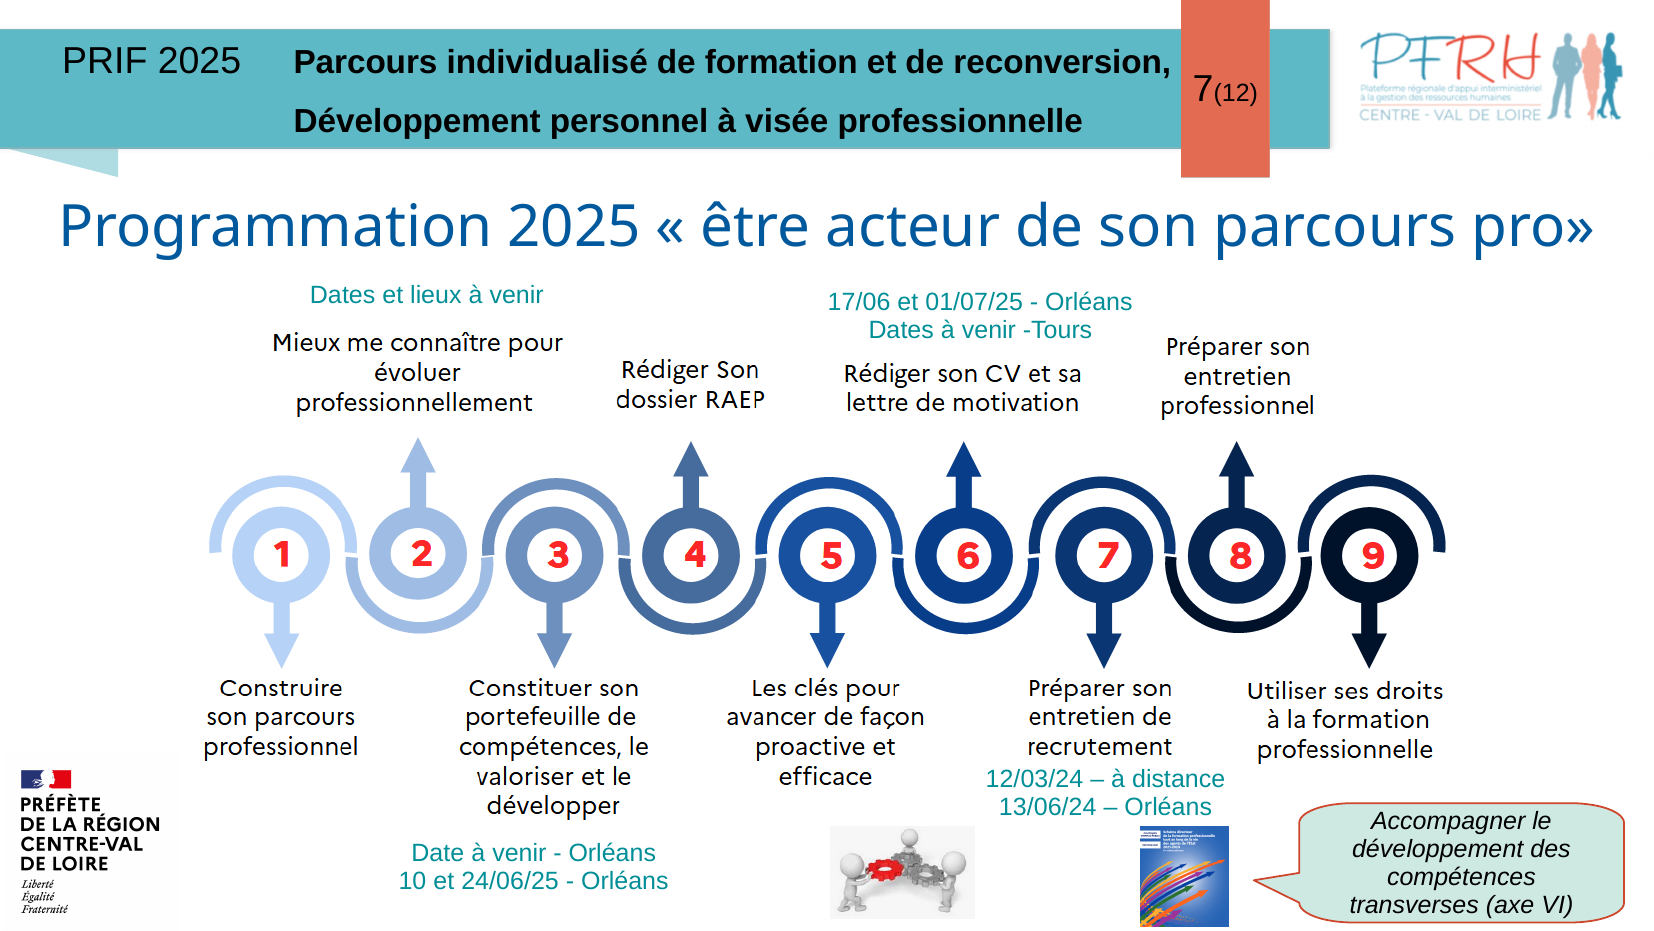

7(12)
PRIF 2025 Parcours individualisé de formation et de reconversion,
					 Développement personnel à visée professionnelle
Programmation 2025 « être acteur de son parcours pro»
Dates et lieux à venir
17/06 et 01/07/25 - Orléans
Dates à venir -Tours
12/03/24 – à distance
13/06/24 – Orléans
Accompagner le développement des compétences transverses (axe VI)
Date à venir - Orléans
10 et 24/06/25 - Orléans